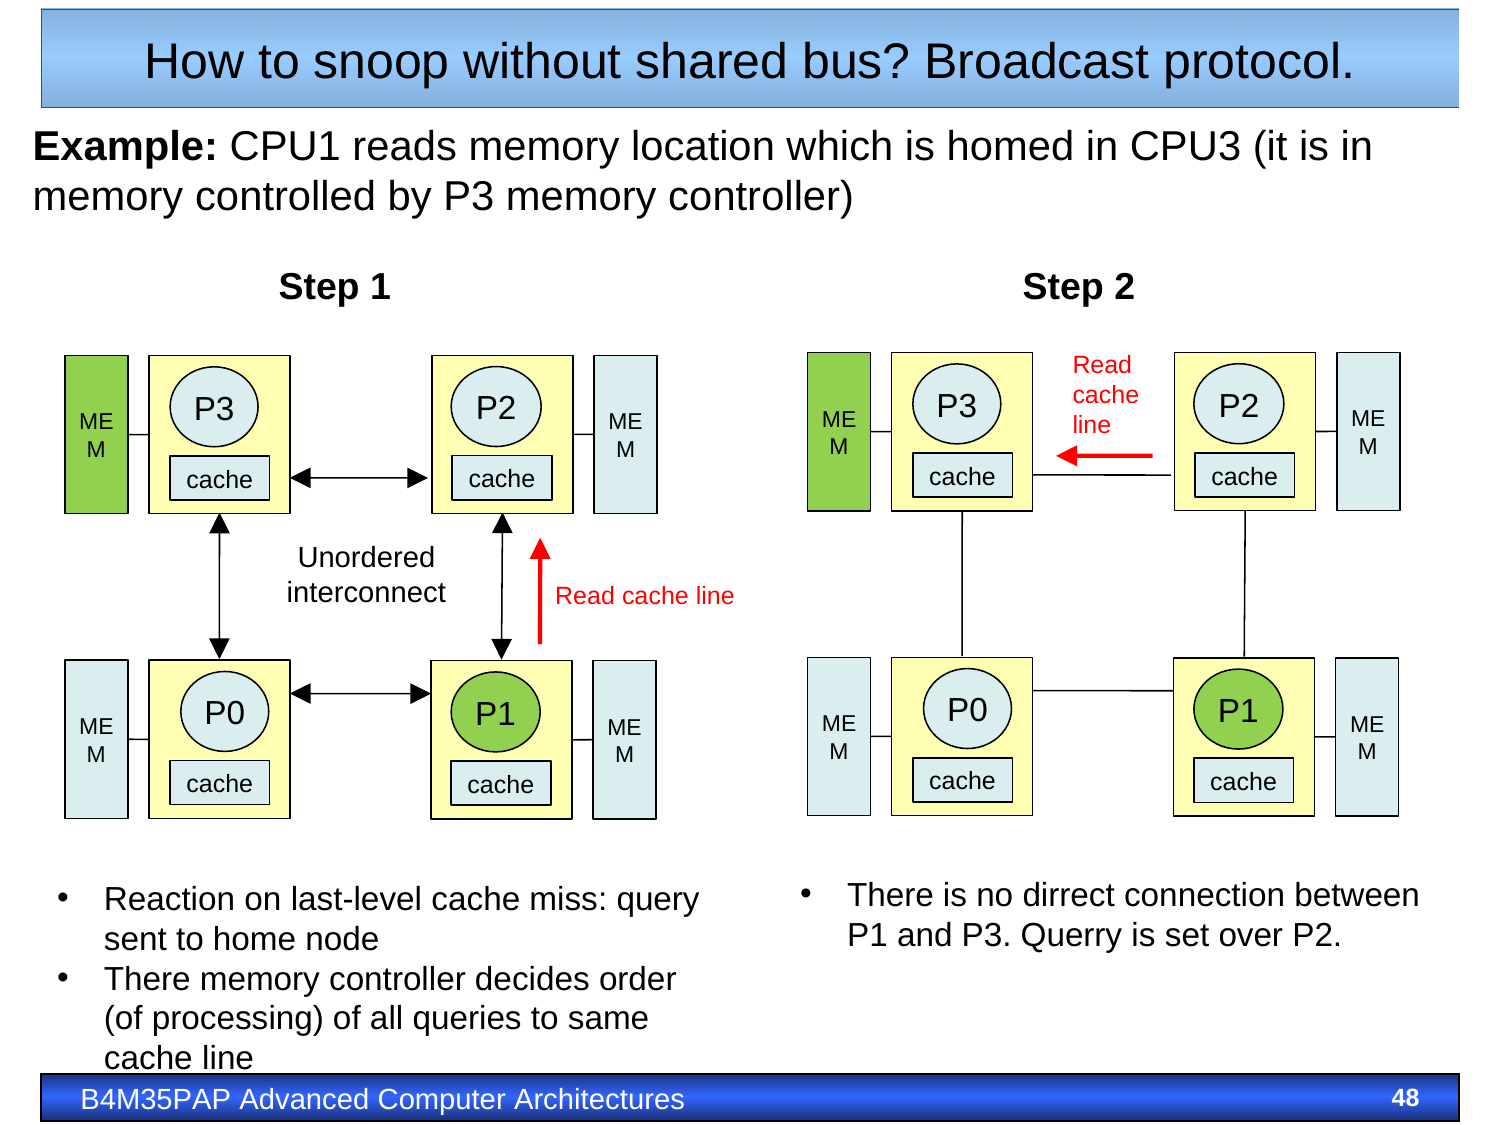

How to snoop without shared bus? Broadcast protocol.
# Example: CPU1 reads memory location which is homed in CPU3 (it is in memory controlled by P3 memory controller)
Step 1
Step 2
Read cache line
P2
cache
MEM
MEM
P3
cache
P2
cache
MEM
MEM
P3
cache
Unordered interconnect
Read cache line
MEM
P0
cache
P1
cache
MEM
MEM
P0
cache
P1
cache
MEM
There is no dirrect connection between P1 and P3. Querry is set over P2.
Reaction on last-level cache miss: query sent to home node
There memory controller decides order (of processing) of all queries to same cache line